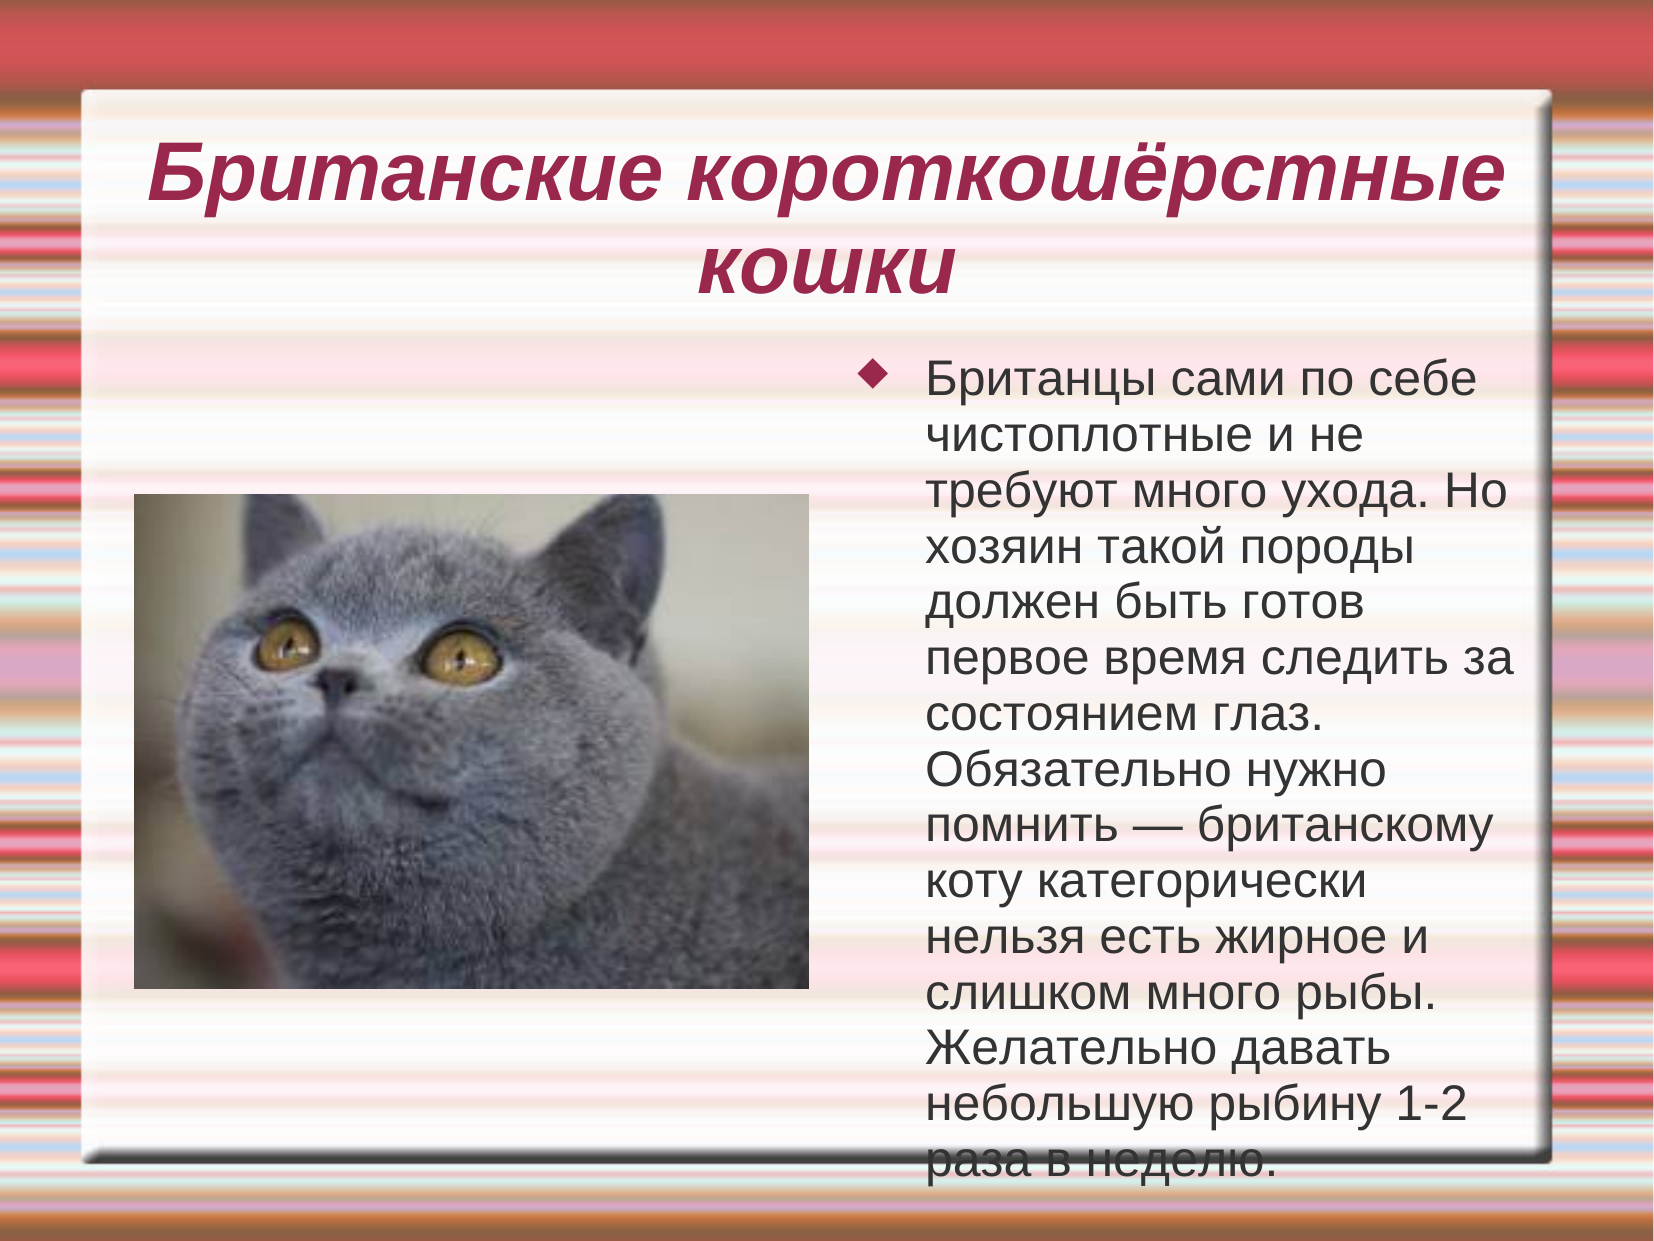

# Британские короткошёрстные кошки
Британцы сами по себе чистоплотные и не требуют много ухода. Но хозяин такой породы должен быть готов первое время следить за состоянием глаз. Обязательно нужно помнить — британскому коту категорически нельзя есть жирное и слишком много рыбы. Желательно давать небольшую рыбину 1-2 раза в неделю.